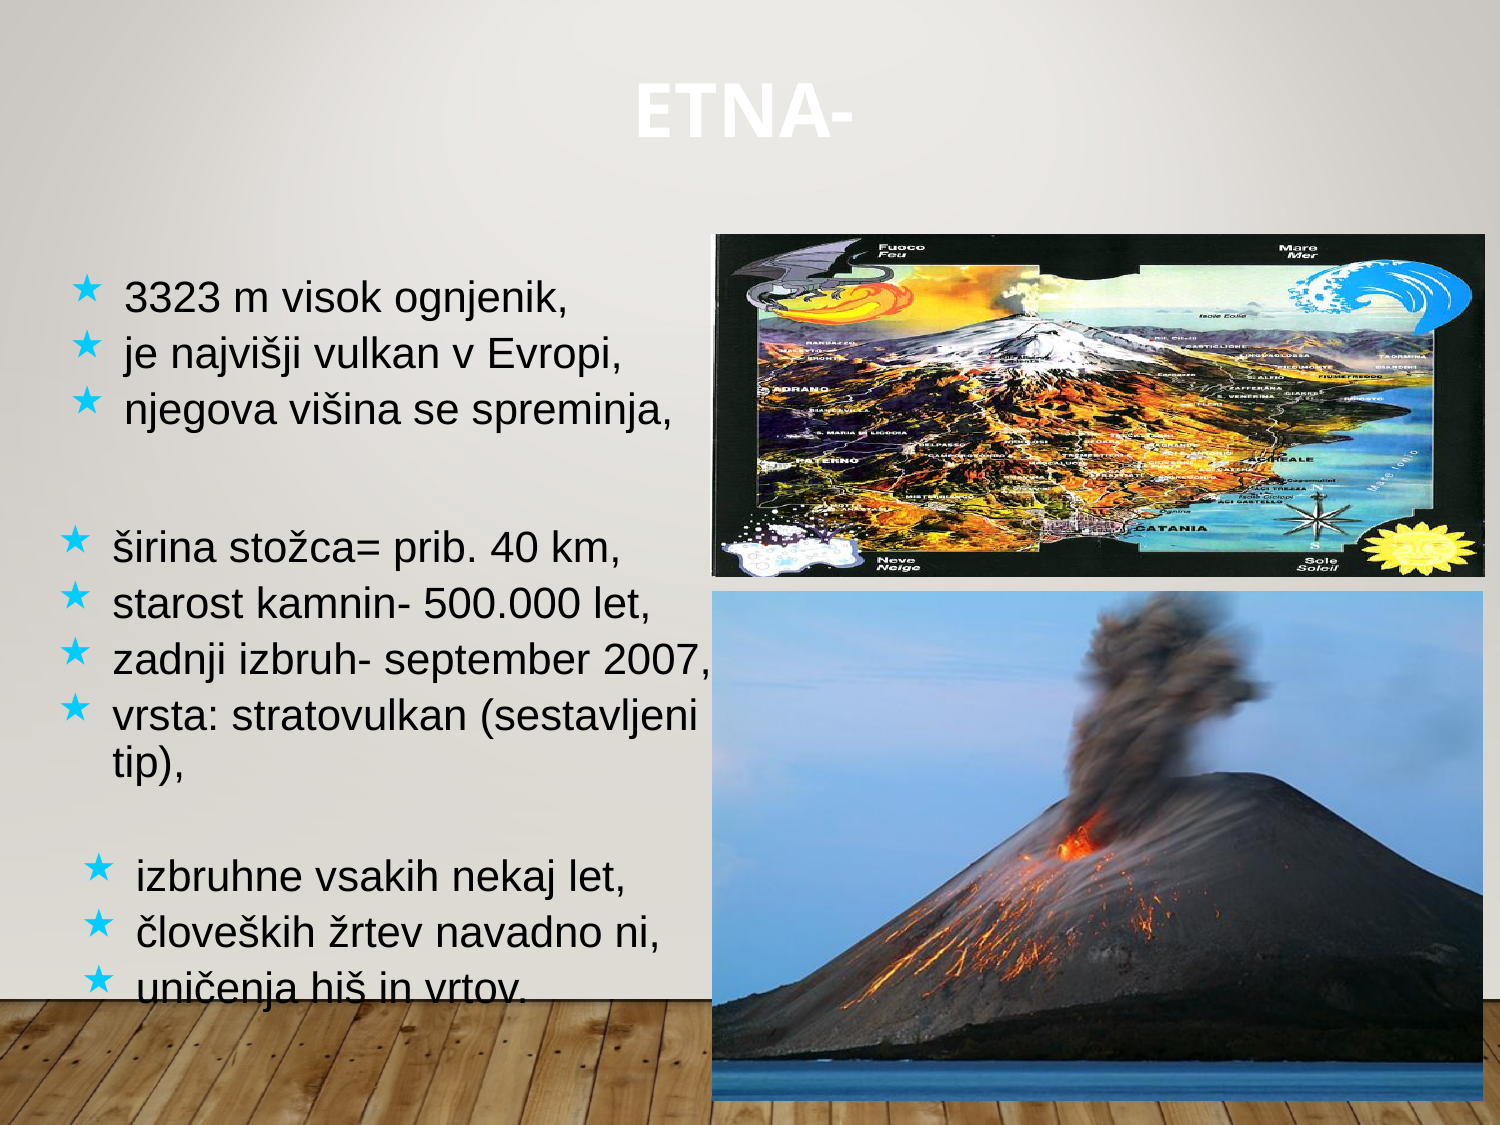

ETNA-
3323 m visok ognjenik,
je najvišji vulkan v Evropi,
njegova višina se spreminja,
širina stožca= prib. 40 km,
starost kamnin- 500.000 let,
zadnji izbruh- september 2007,
vrsta: stratovulkan (sestavljeni tip),
izbruhne vsakih nekaj let,
človeških žrtev navadno ni,
uničenja hiš in vrtov.